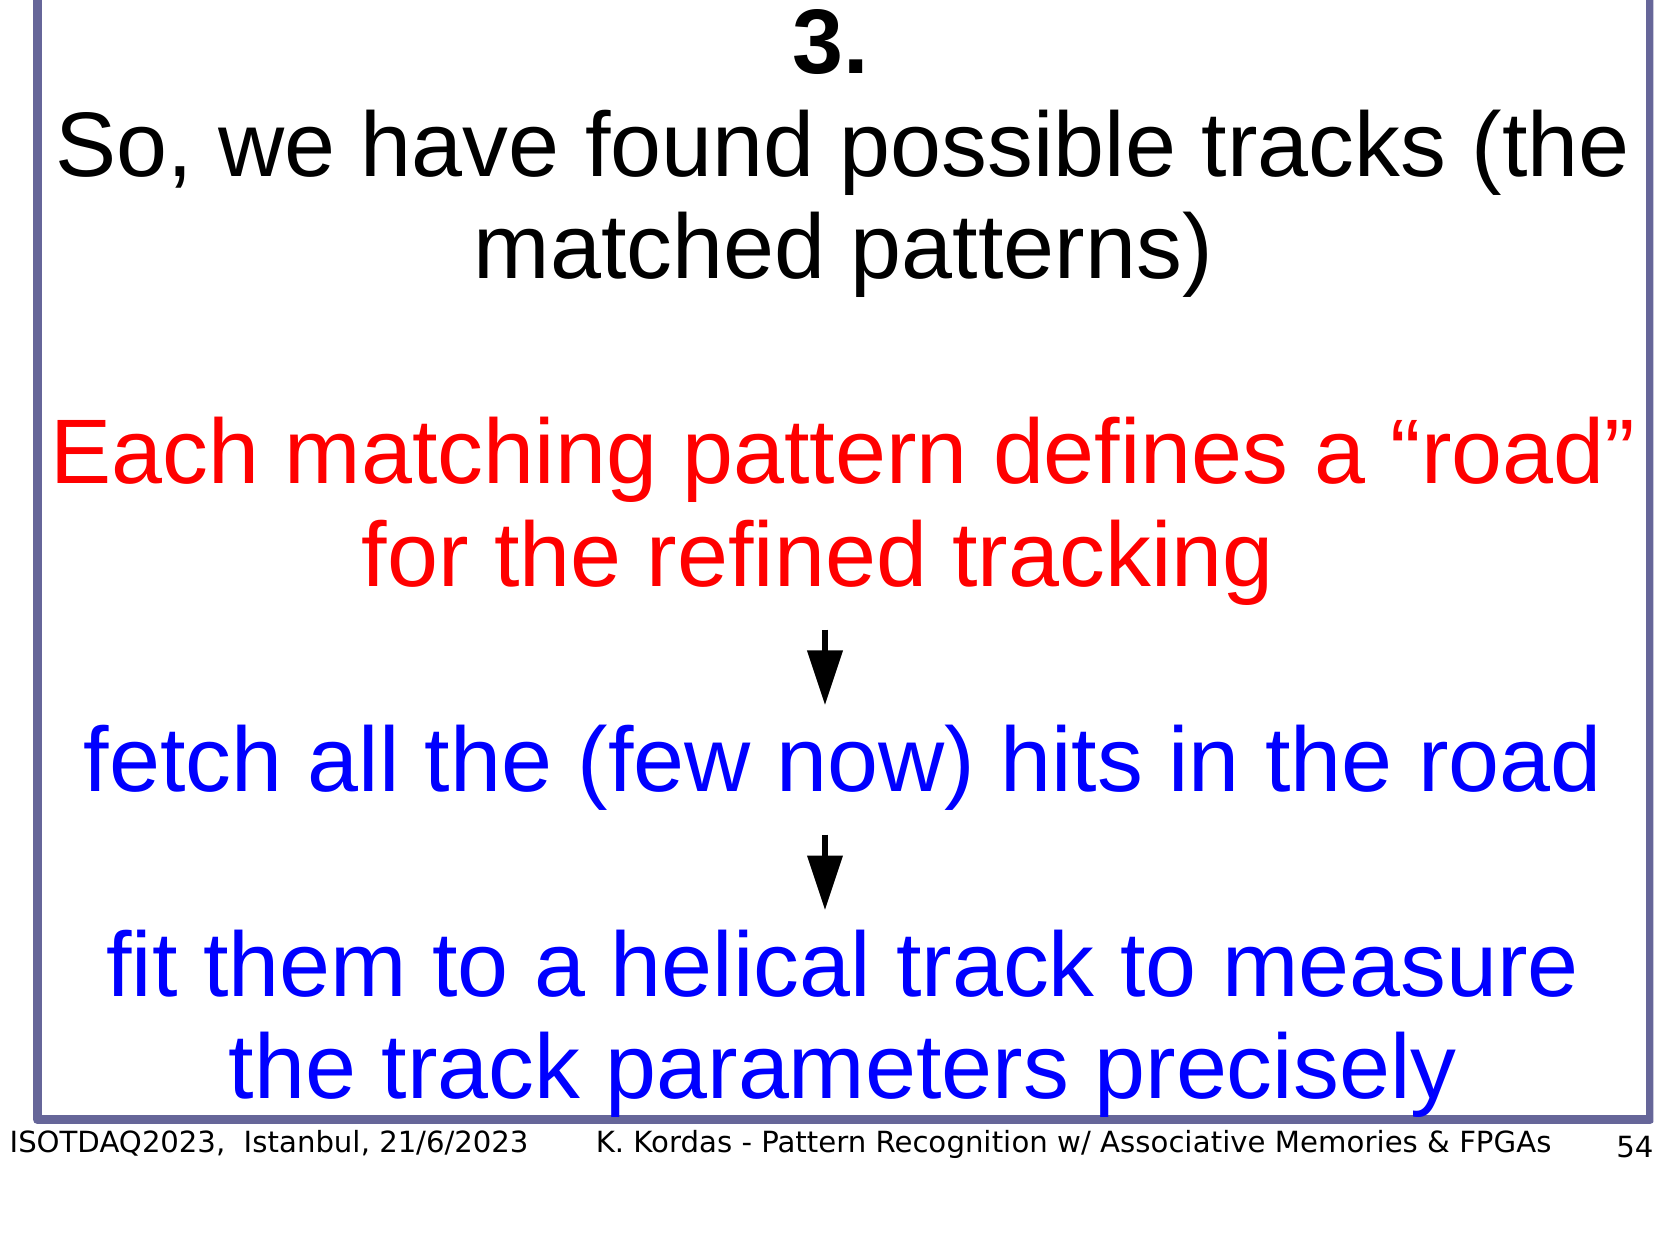

# 3. So, we have found possible tracks (the matched patterns) Each matching pattern defines a “road” for the refined tracking fetch all the (few now) hits in the road fit them to a helical track to measure the track parameters precisely
ISOTDAQ2023, Istanbul, 21/6/2023
K. Kordas - Pattern Recognition w/ Associative Memories & FPGAs
54